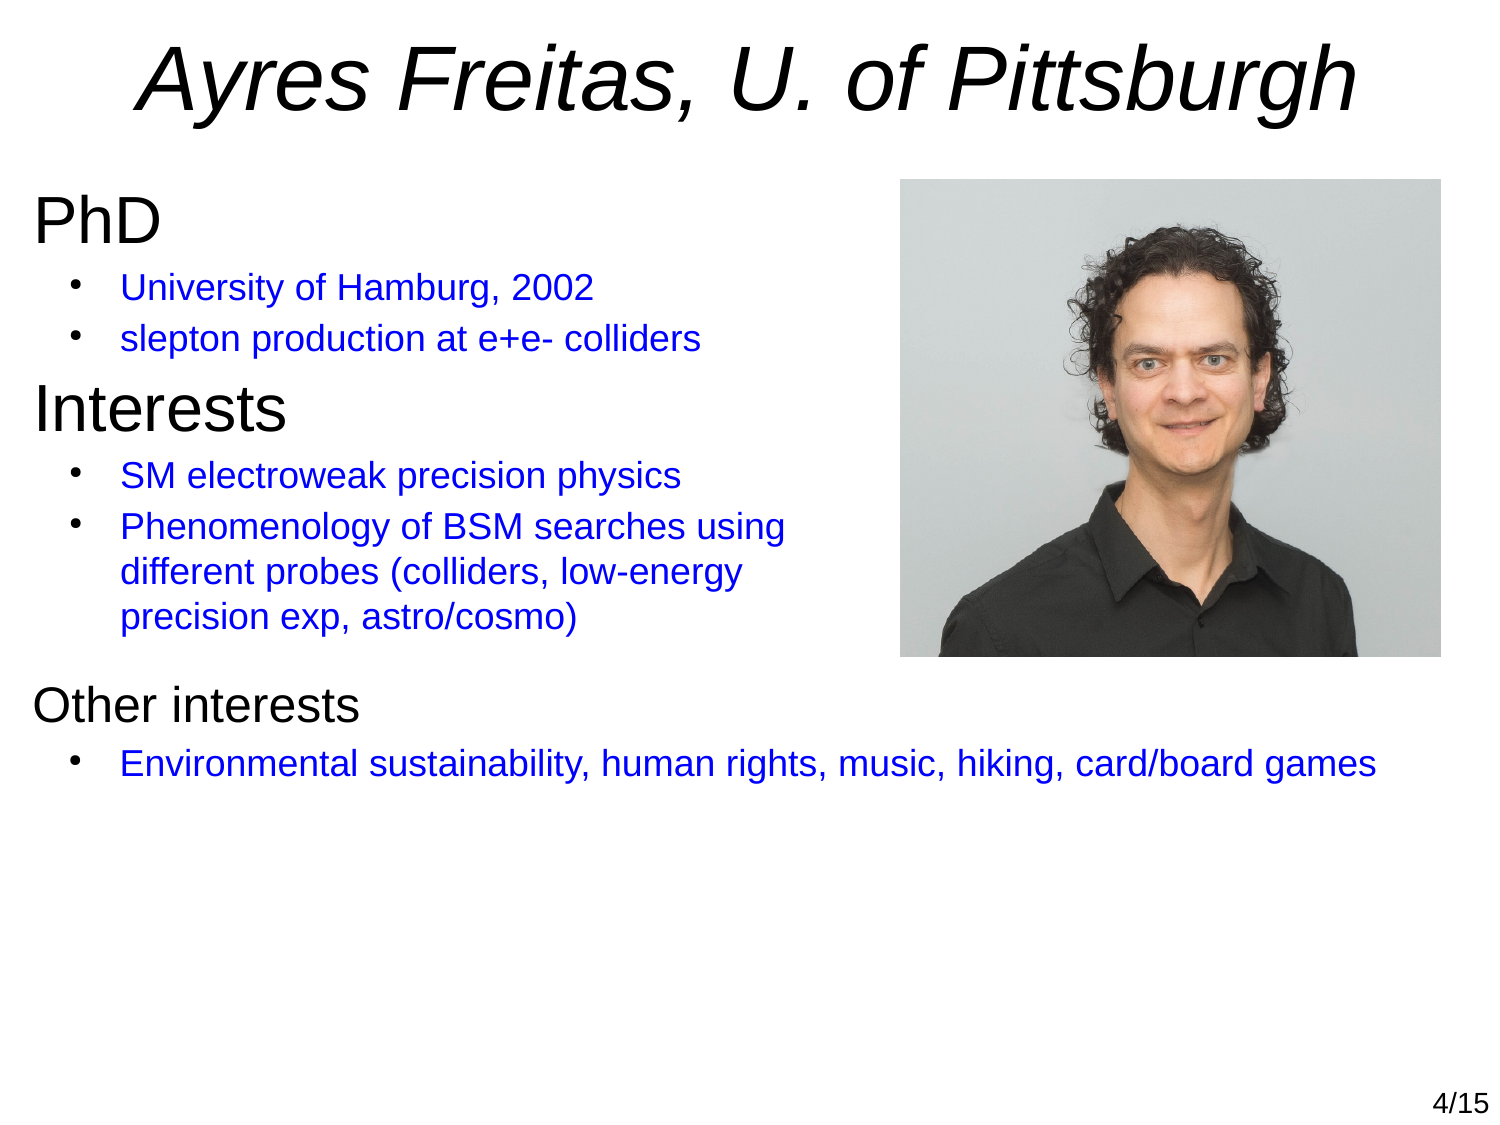

Ayres Freitas, U. of Pittsburgh
# PhD
University of Hamburg, 2002
slepton production at e+e- colliders
Interests
SM electroweak precision physics
Phenomenology of BSM searches using different probes (colliders, low-energy precision exp, astro/cosmo)
Other interests
Environmental sustainability, human rights, music, hiking, card/board games